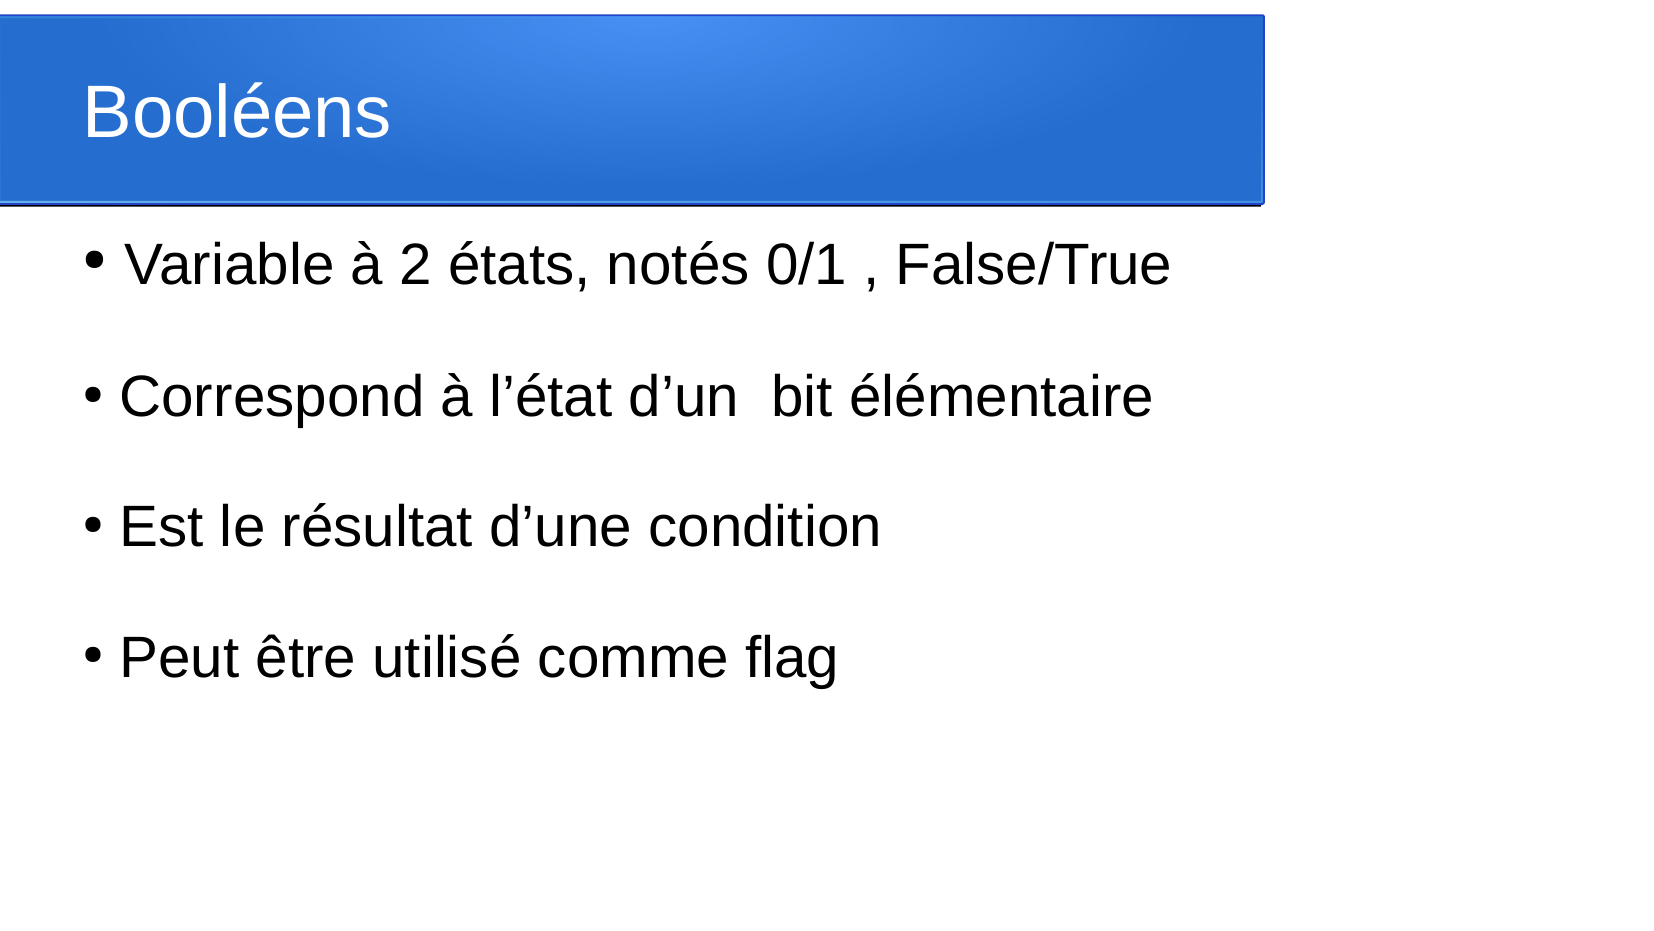

# Booléens
 Variable à 2 états, notés 0/1 , False/True
 Correspond à l’état d’un bit élémentaire
 Est le résultat d’une condition
 Peut être utilisé comme flag